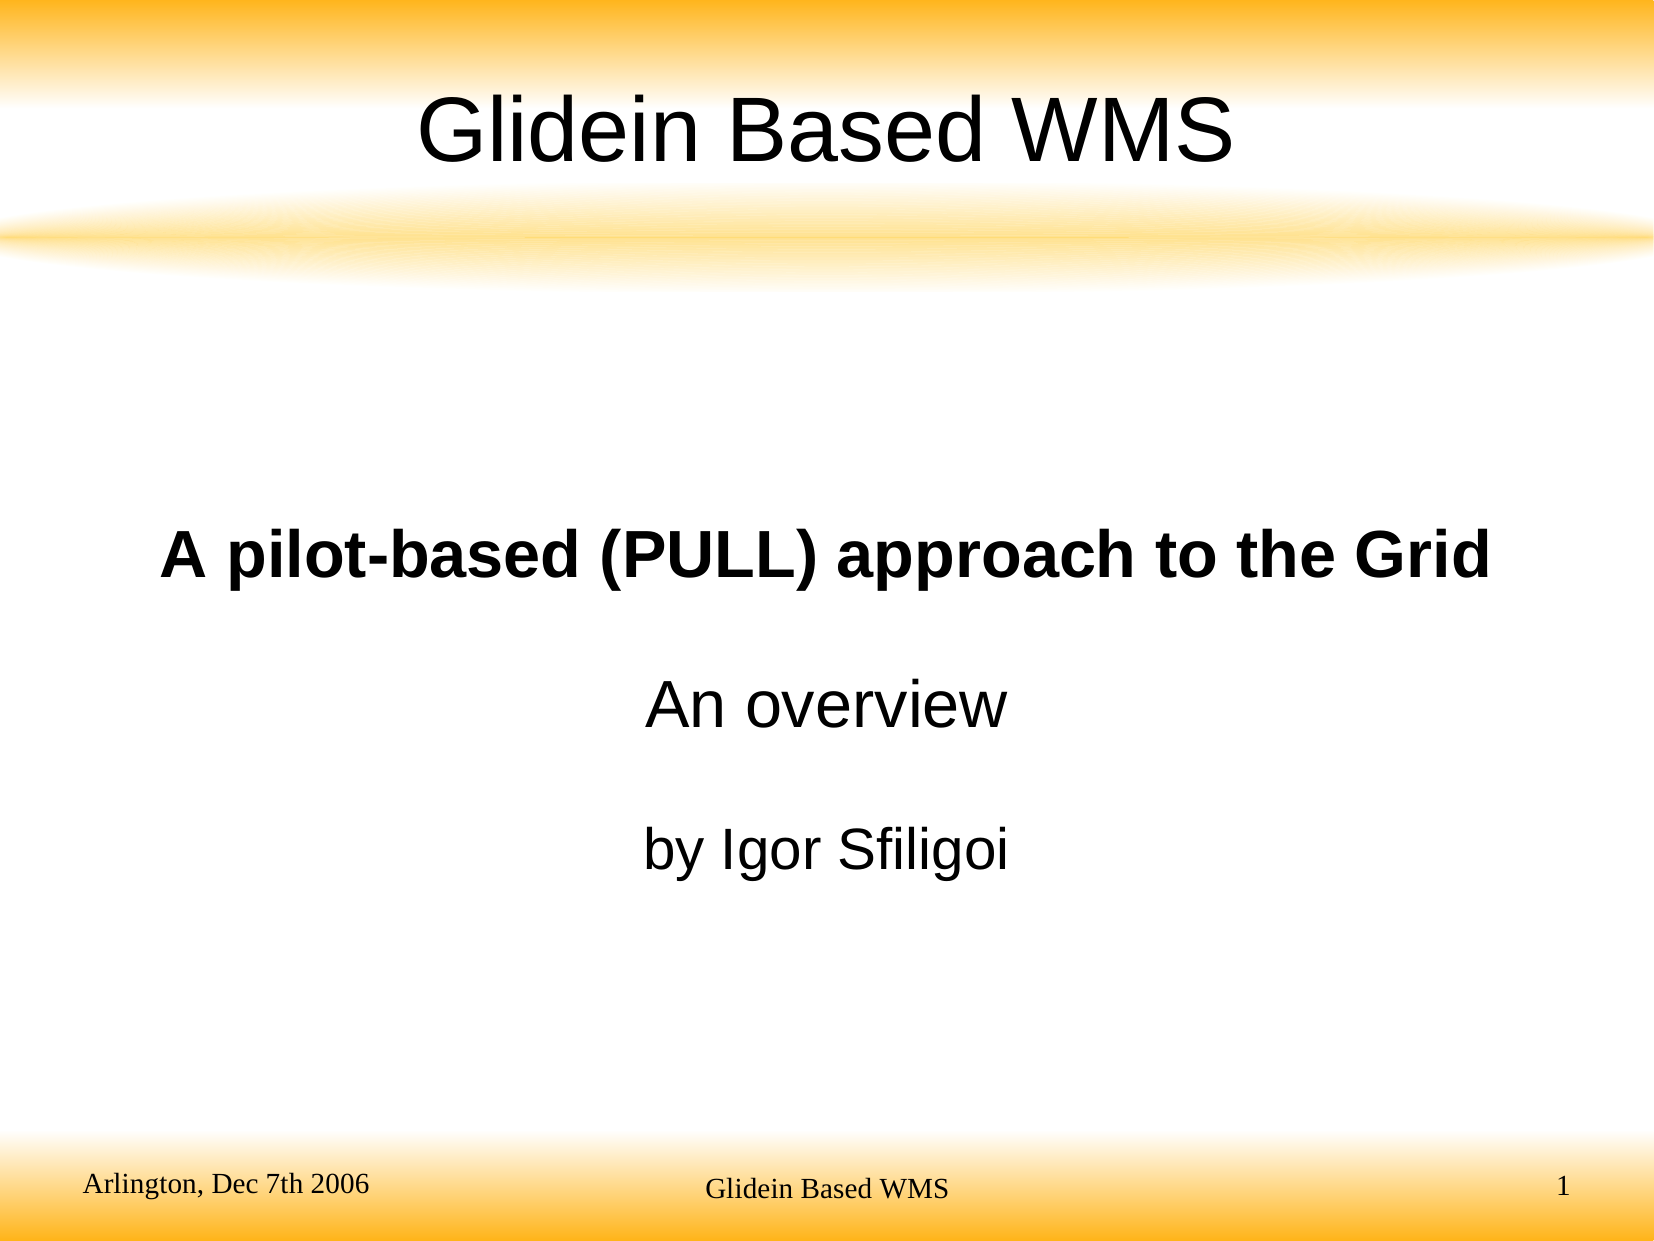

# Glidein Based WMS
A pilot-based (PULL) approach to the Grid
An overview
by Igor Sfiligoi
Arlington, Dec 7th 2006
1
Glidein Based WMS